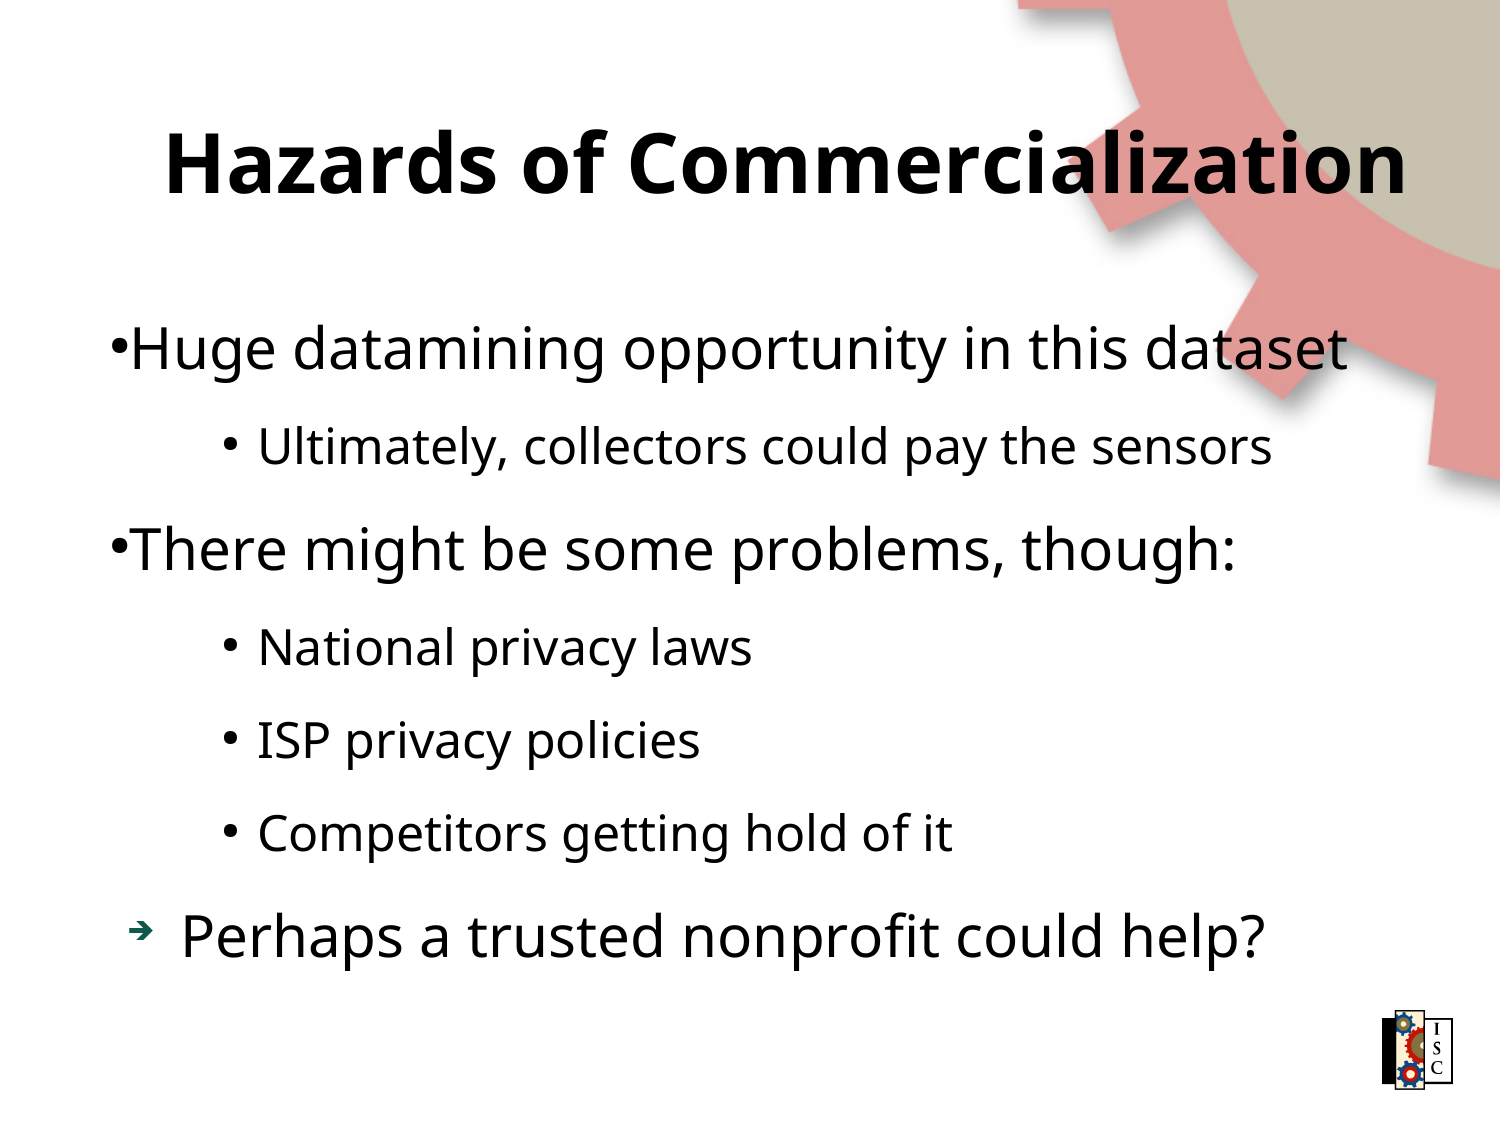

# Hazards of Commercialization
Huge datamining opportunity in this dataset
Ultimately, collectors could pay the sensors
There might be some problems, though:
National privacy laws
ISP privacy policies
Competitors getting hold of it
Perhaps a trusted nonprofit could help?